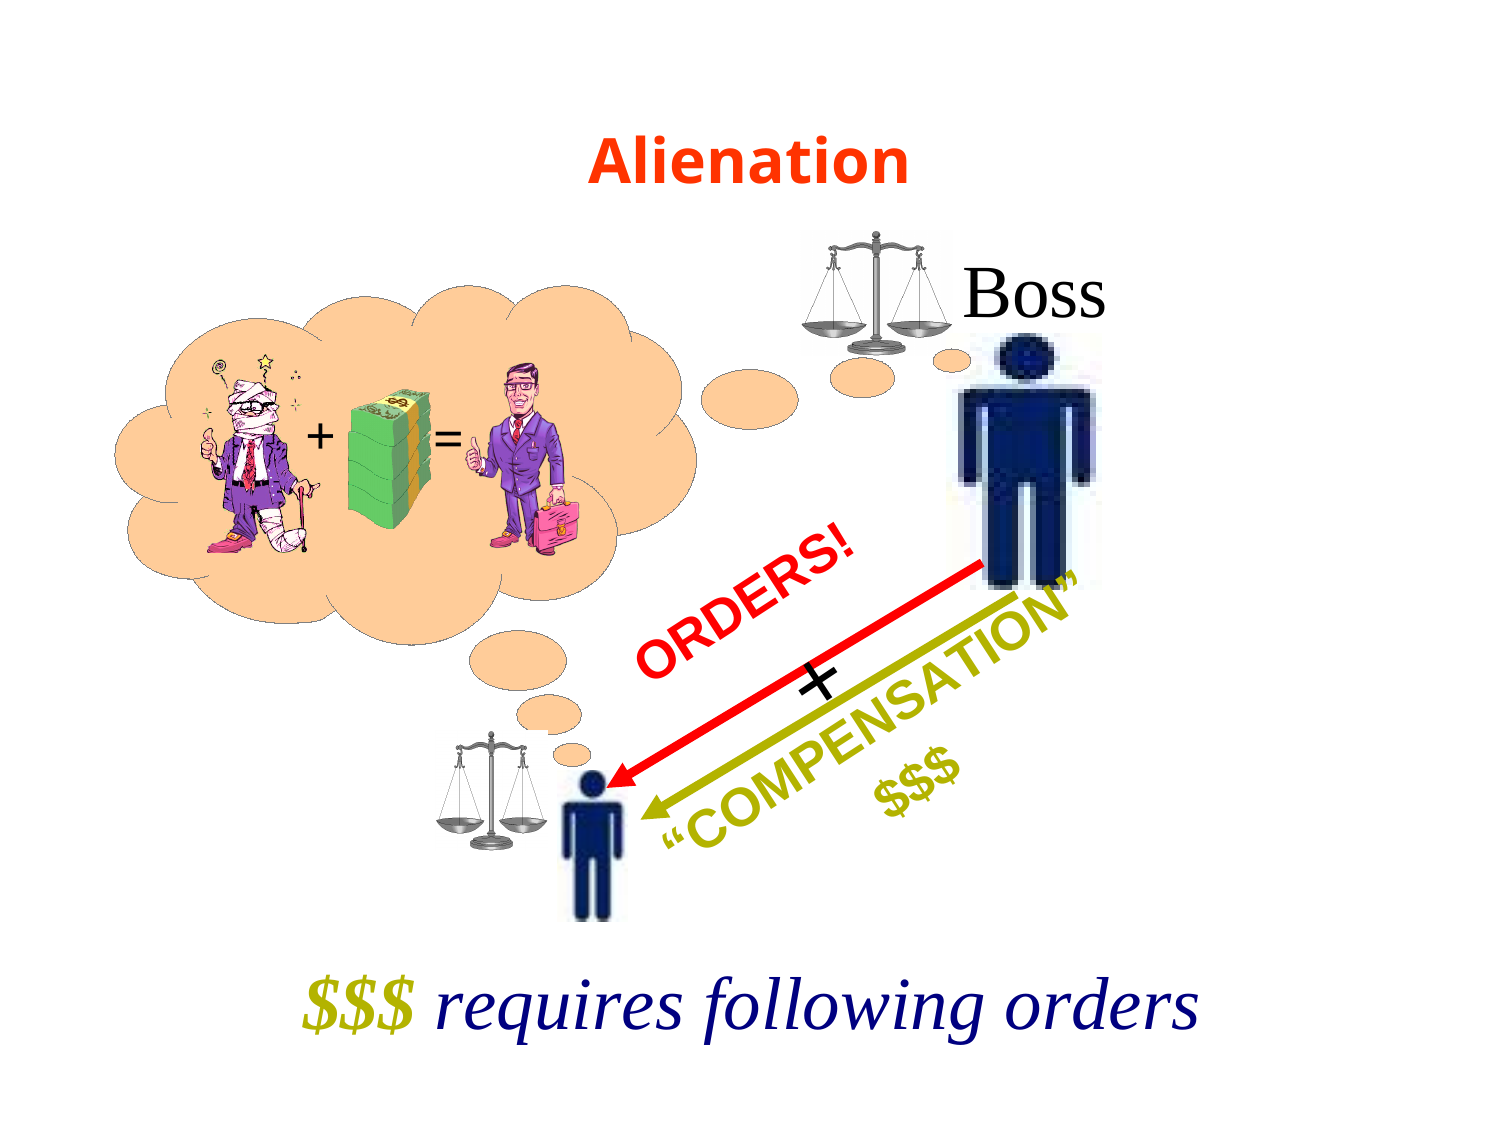

# Alienation
Boss
+
=
ORDERS!
+
“COMPENSATION”
$$$
$$$ requires following orders